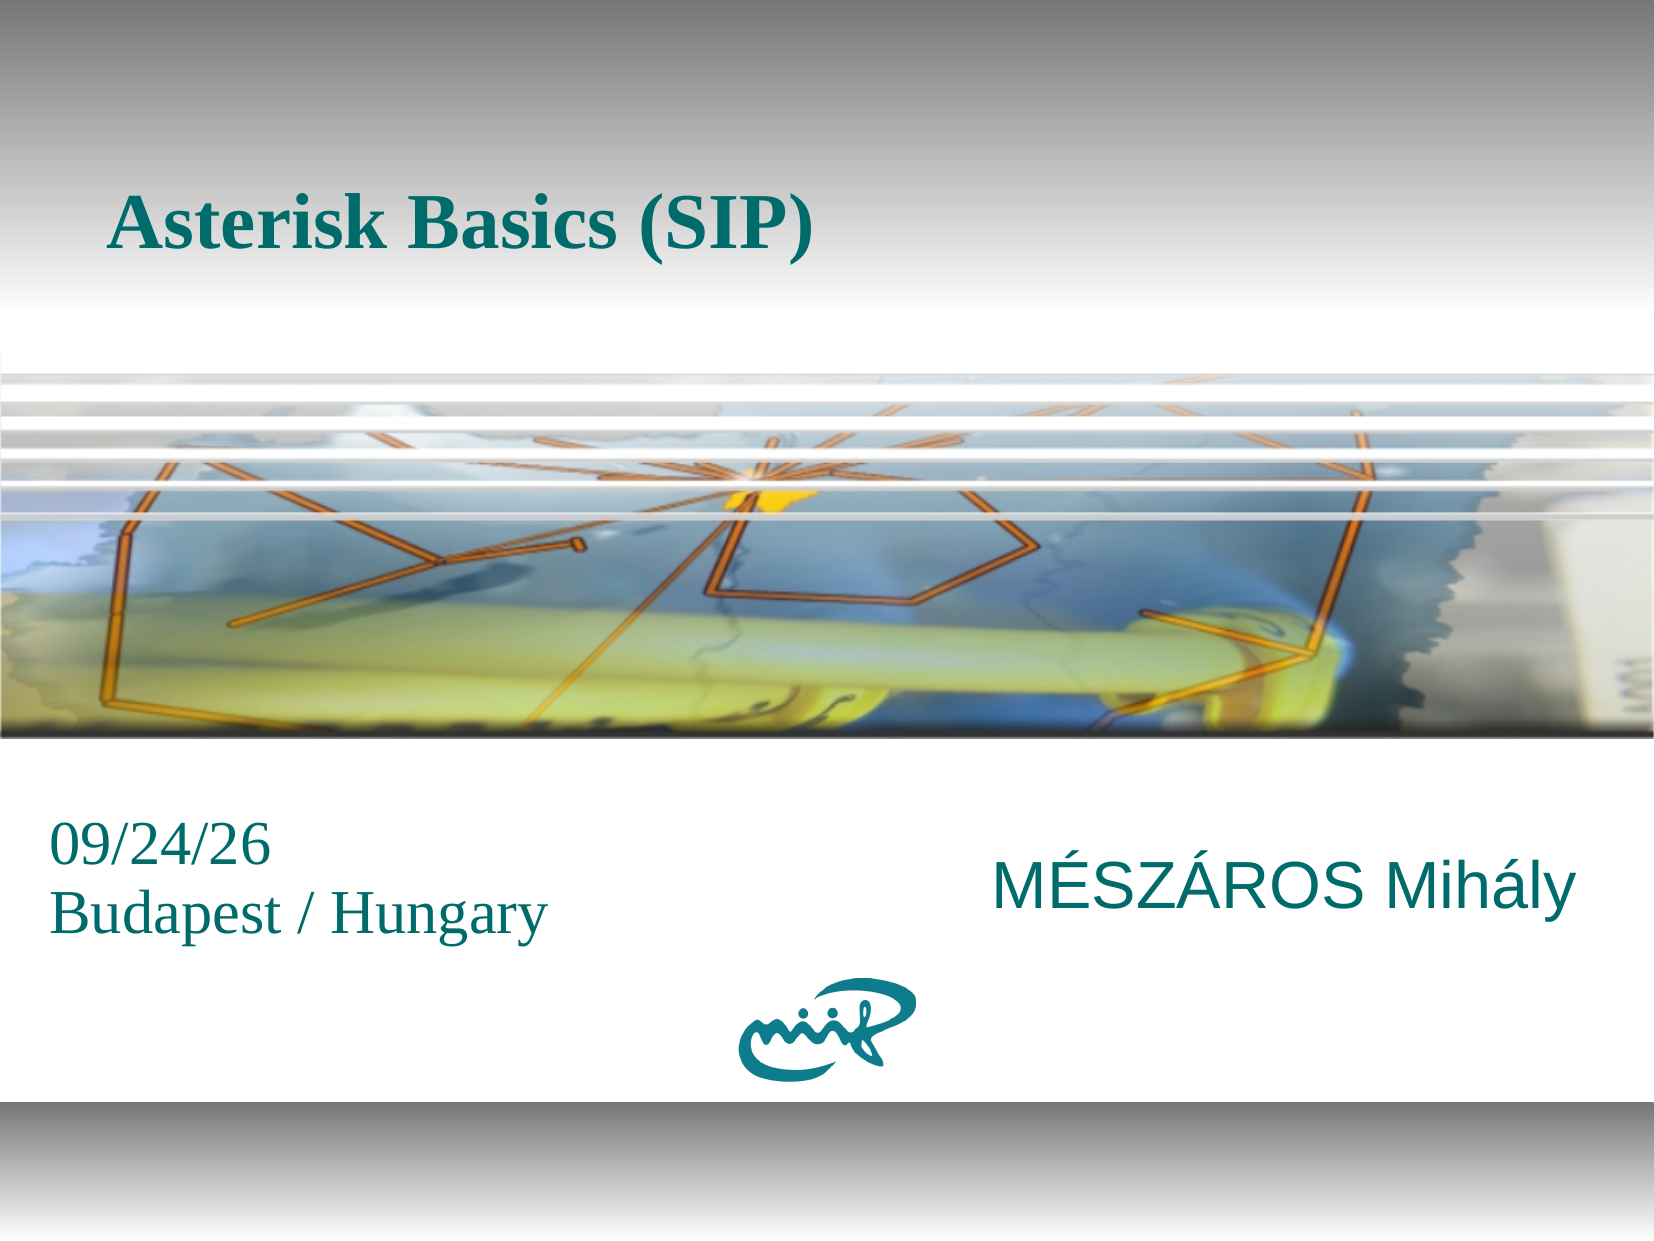

# Asterisk Basics (SIP)
MÉSZÁROS Mihály
Budapest / Hungary